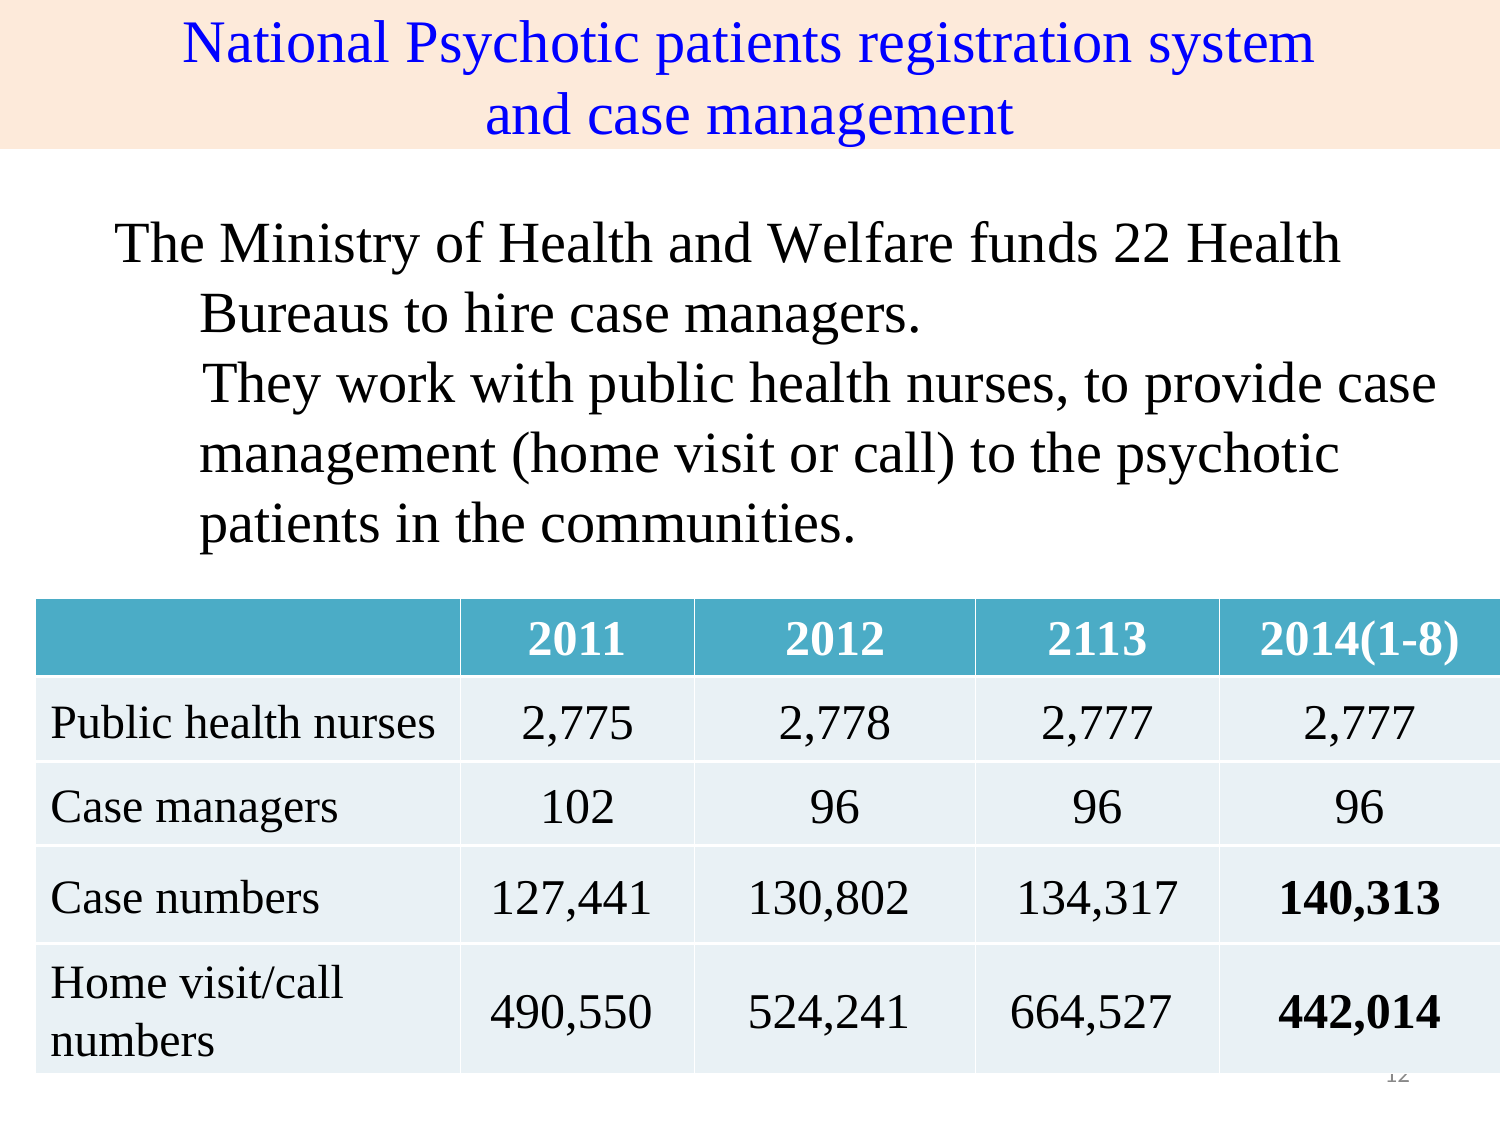

# National Psychotic patients registration system and case management
The Ministry of Health and Welfare funds 22 Health Bureaus to hire case managers.
 They work with public health nurses, to provide case management (home visit or call) to the psychotic patients in the communities.
| | 2011 | 2012 | 2113 | 2014(1-8) |
| --- | --- | --- | --- | --- |
| Public health nurses | 2,775 | 2,778 | 2,777 | 2,777 |
| Case managers | 102 | 96 | 96 | 96 |
| Case numbers | 127,441 | 130,802 | 134,317 | 140,313 |
| Home visit/call numbers | 490,550 | 524,241 | 664,527 | 442,014 |